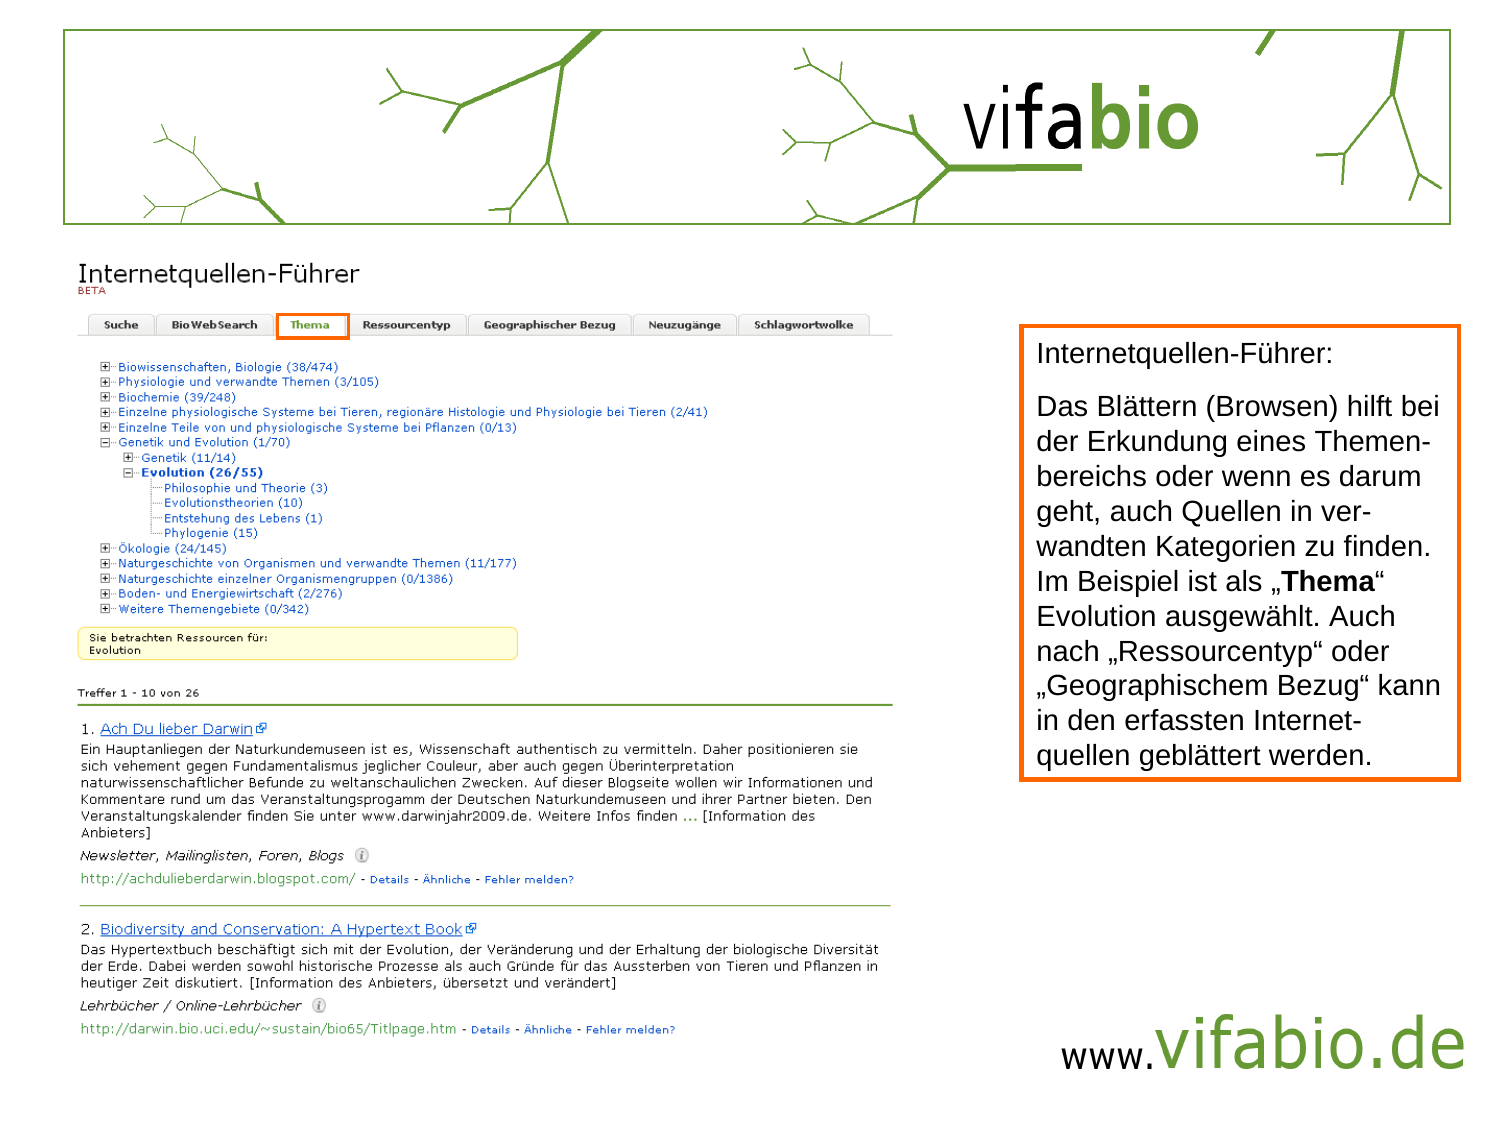

Internetquellen-Führer:
Das Blättern (Browsen) hilft bei der Erkundung eines Themen-bereichs oder wenn es darum geht, auch Quellen in ver-wandten Kategorien zu finden. Im Beispiel ist als „Thema“ Evolution ausgewählt. Auch nach „Ressourcentyp“ oder „Geographischem Bezug“ kann in den erfassten Internet-quellen geblättert werden.